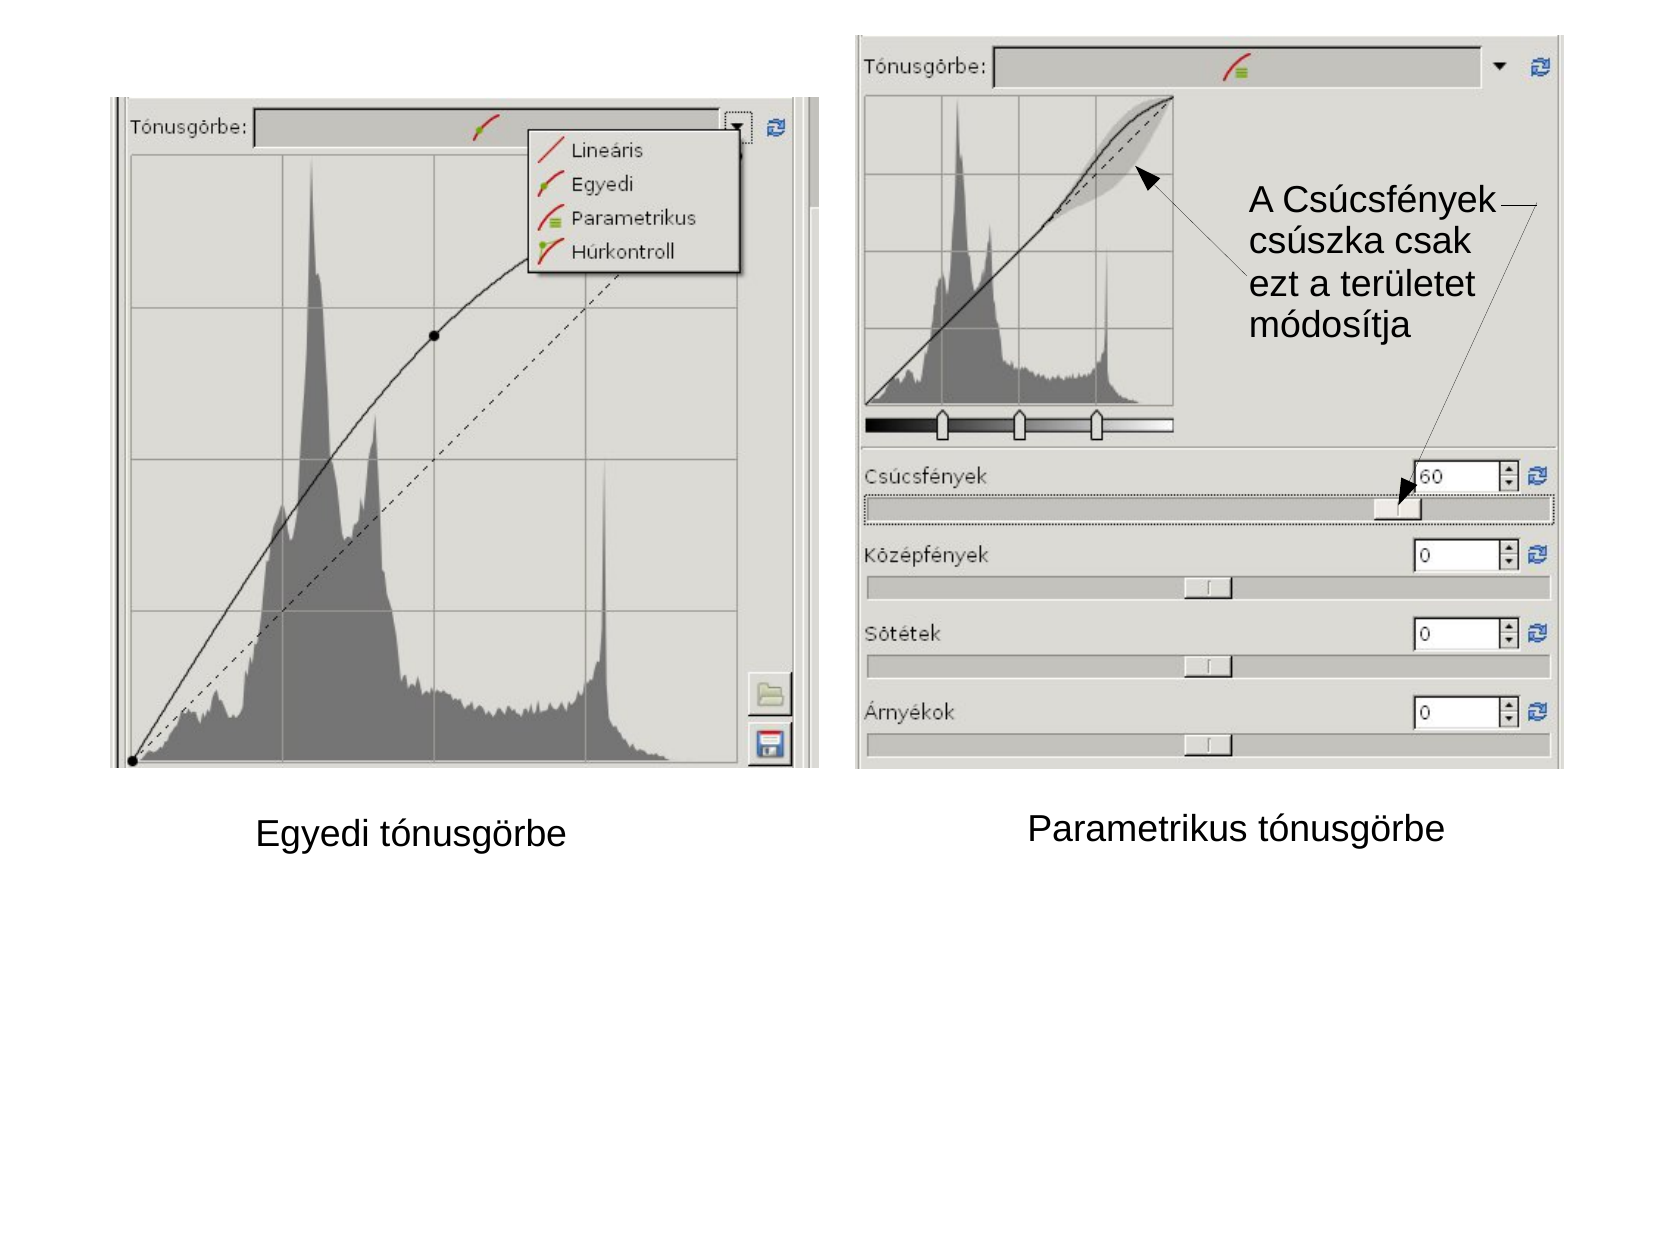

A Csúcsfények
csúszka csak
ezt a területet
módosítja
Parametrikus tónusgörbe
Egyedi tónusgörbe